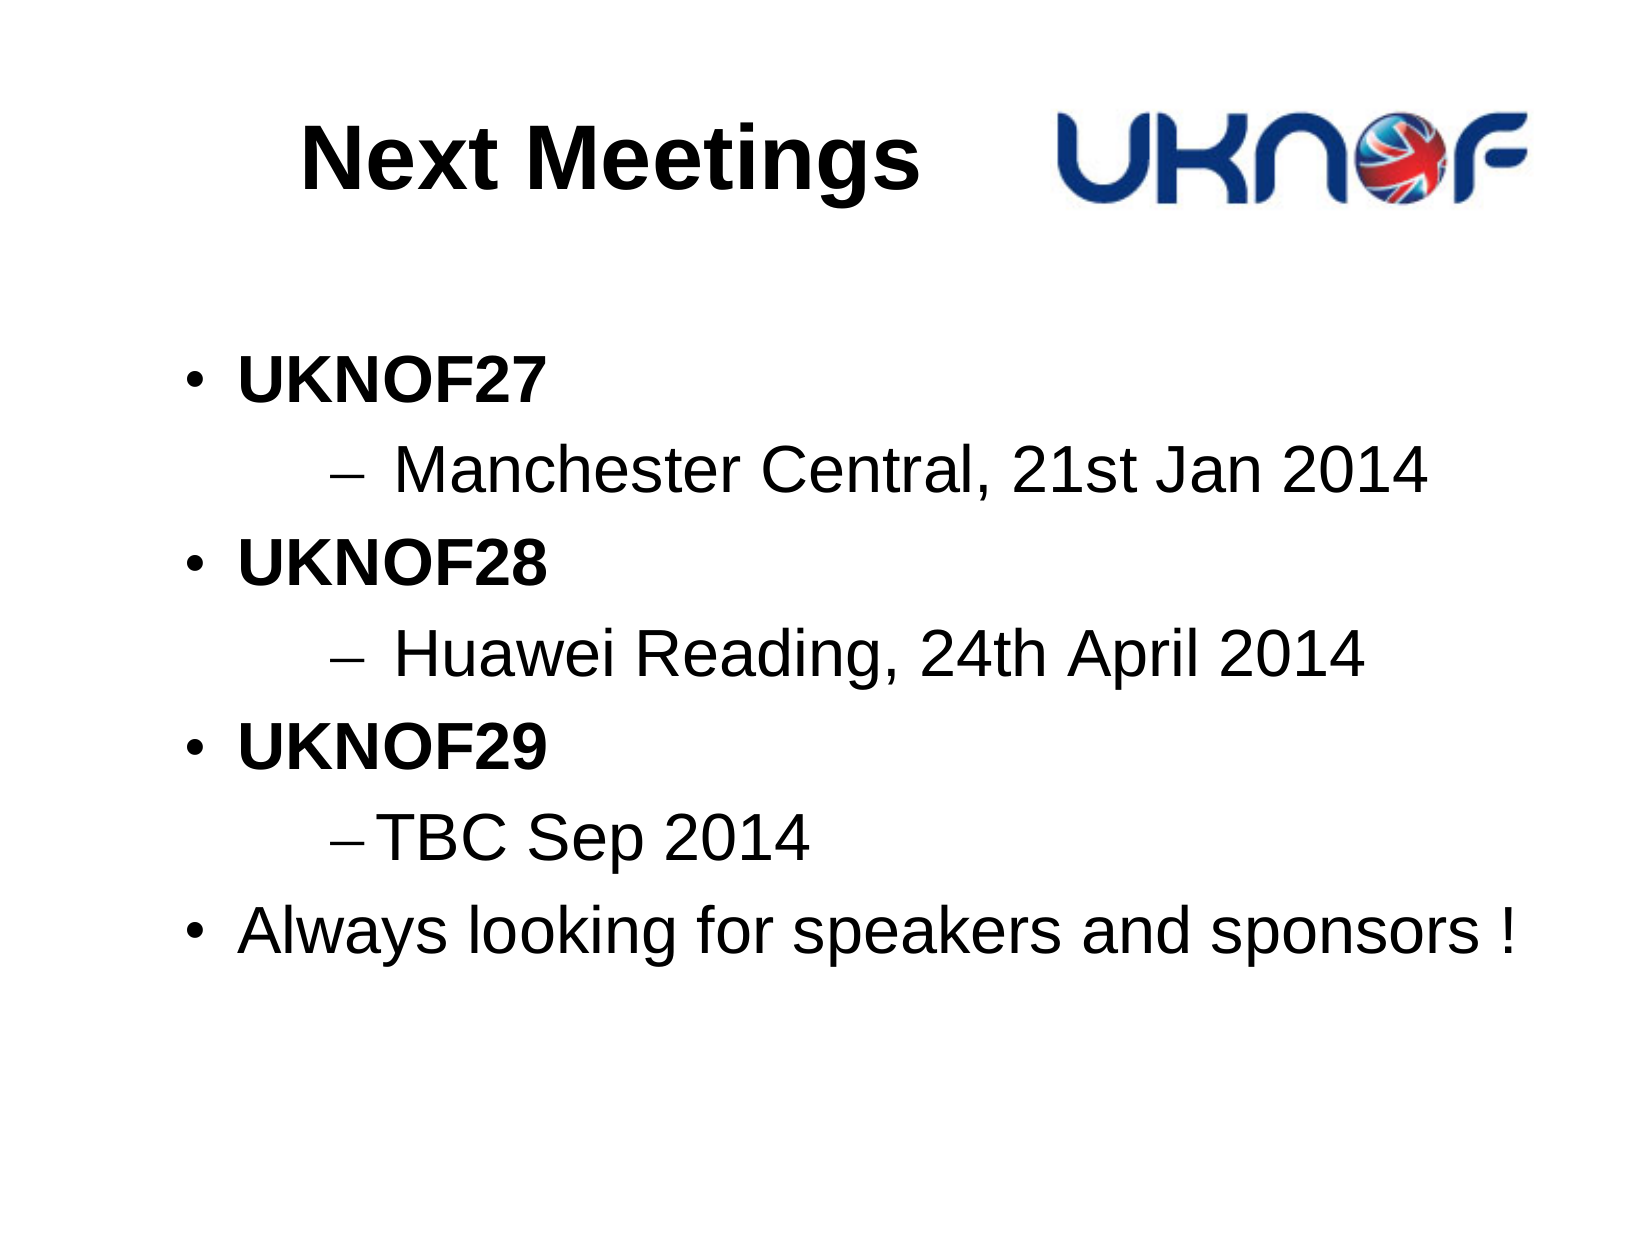

# Next Meetings
UKNOF27
 Manchester Central, 21st Jan 2014
UKNOF28
 Huawei Reading, 24th April 2014
UKNOF29
TBC Sep 2014
Always looking for speakers and sponsors !